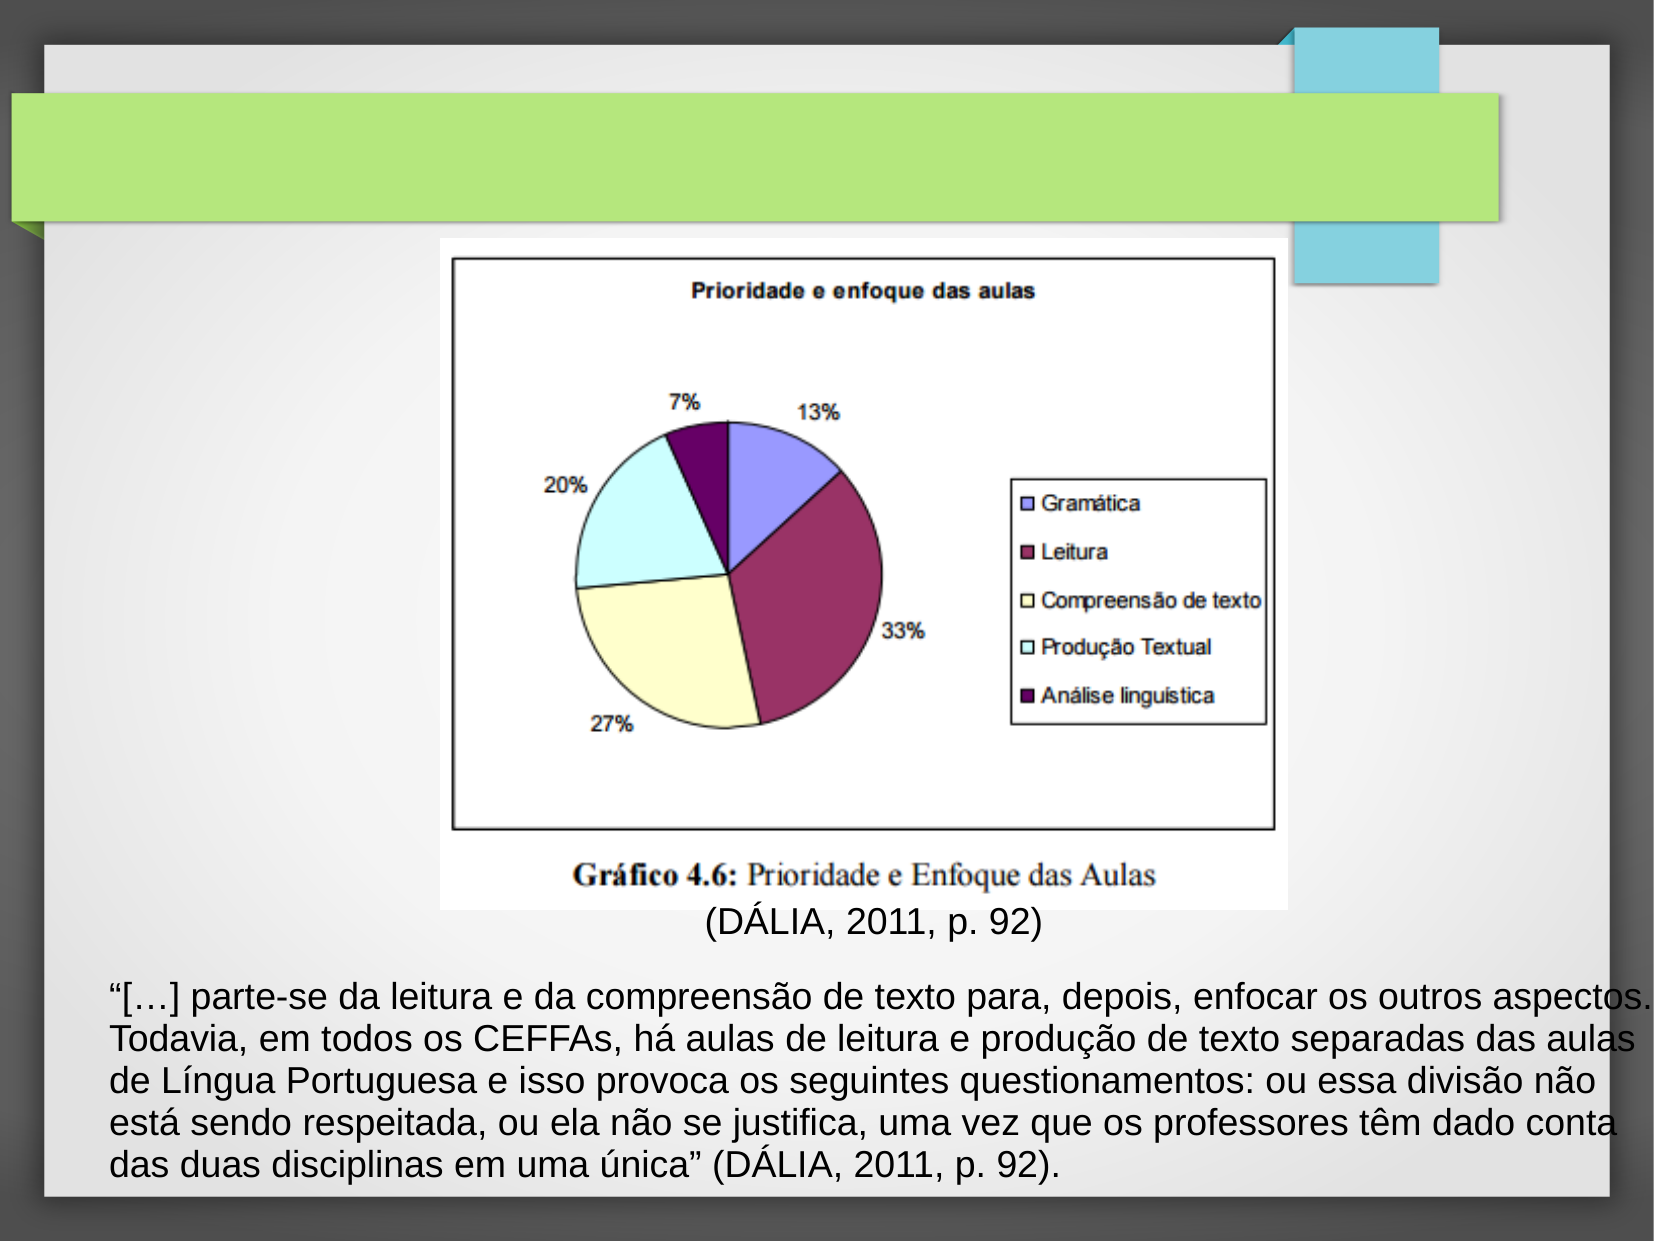

#
(DÁLIA, 2011, p. 92)
“[…] parte-se da leitura e da compreensão de texto para, depois, enfocar os outros aspectos.
Todavia, em todos os CEFFAs, há aulas de leitura e produção de texto separadas das aulas
de Língua Portuguesa e isso provoca os seguintes questionamentos: ou essa divisão não
está sendo respeitada, ou ela não se justifica, uma vez que os professores têm dado conta
das duas disciplinas em uma única” (DÁLIA, 2011, p. 92).